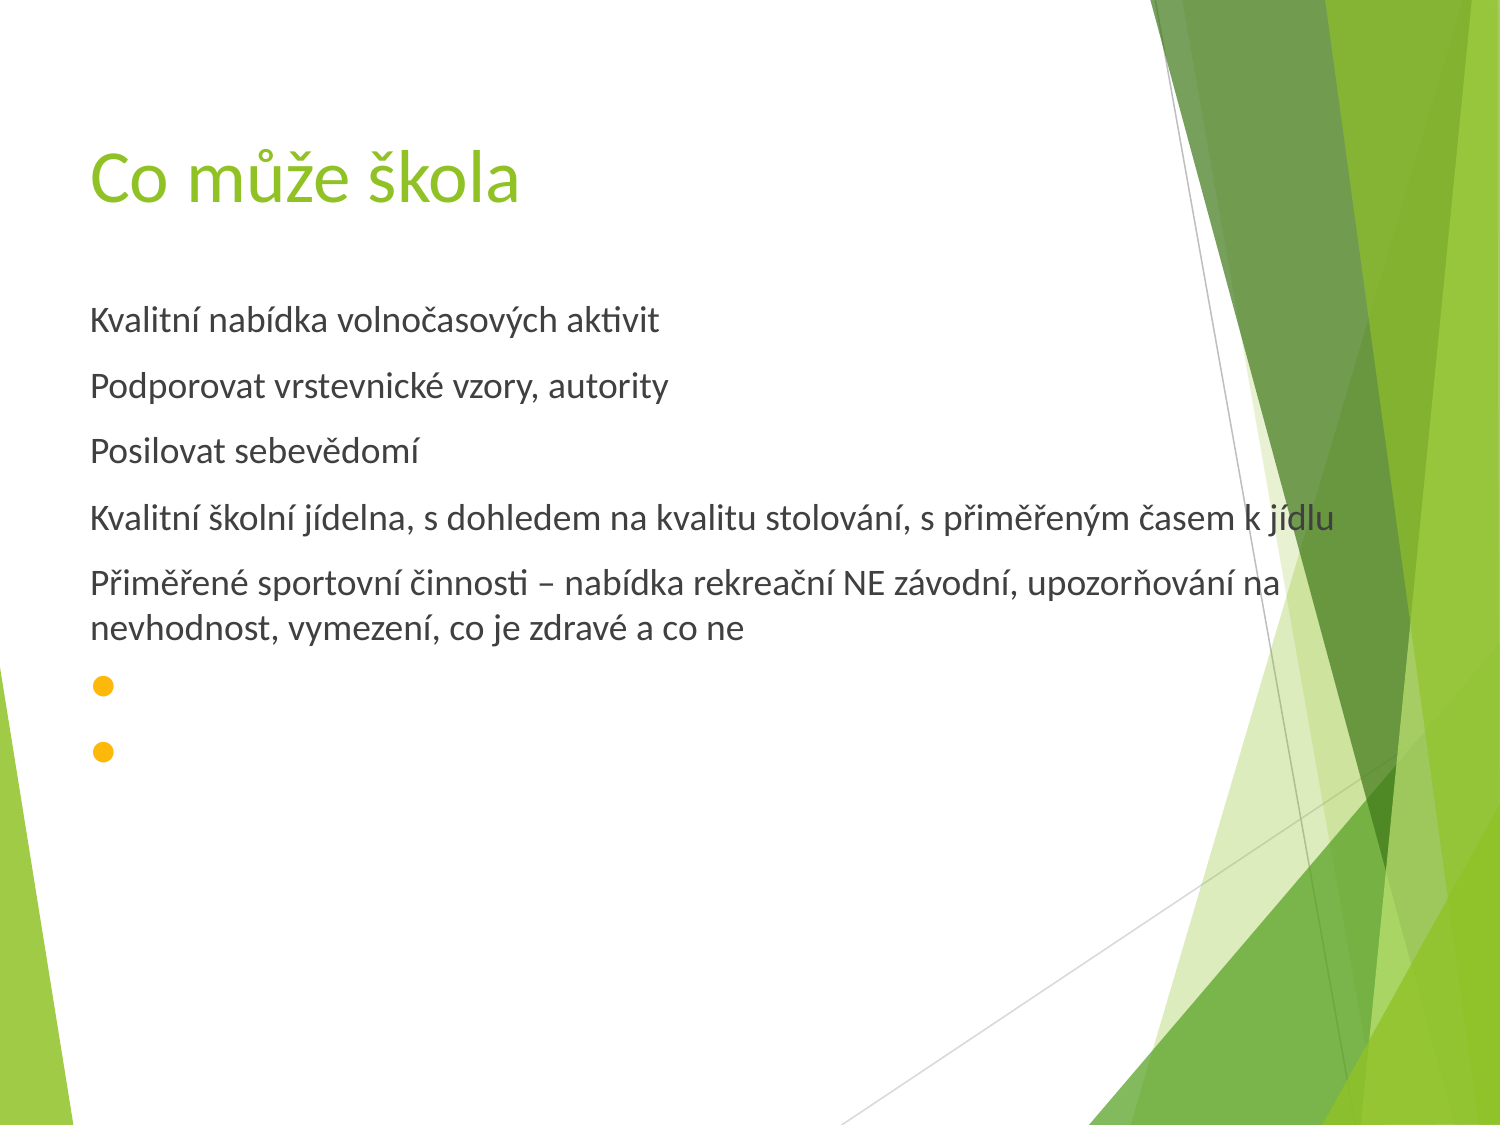

# Co může škola
Kvalitní nabídka volnočasových aktivit
Podporovat vrstevnické vzory, autority
Posilovat sebevědomí
Kvalitní školní jídelna, s dohledem na kvalitu stolování, s přiměřeným časem k jídlu
Přiměřené sportovní činnosti – nabídka rekreační NE závodní, upozorňování na nevhodnost, vymezení, co je zdravé a co ne